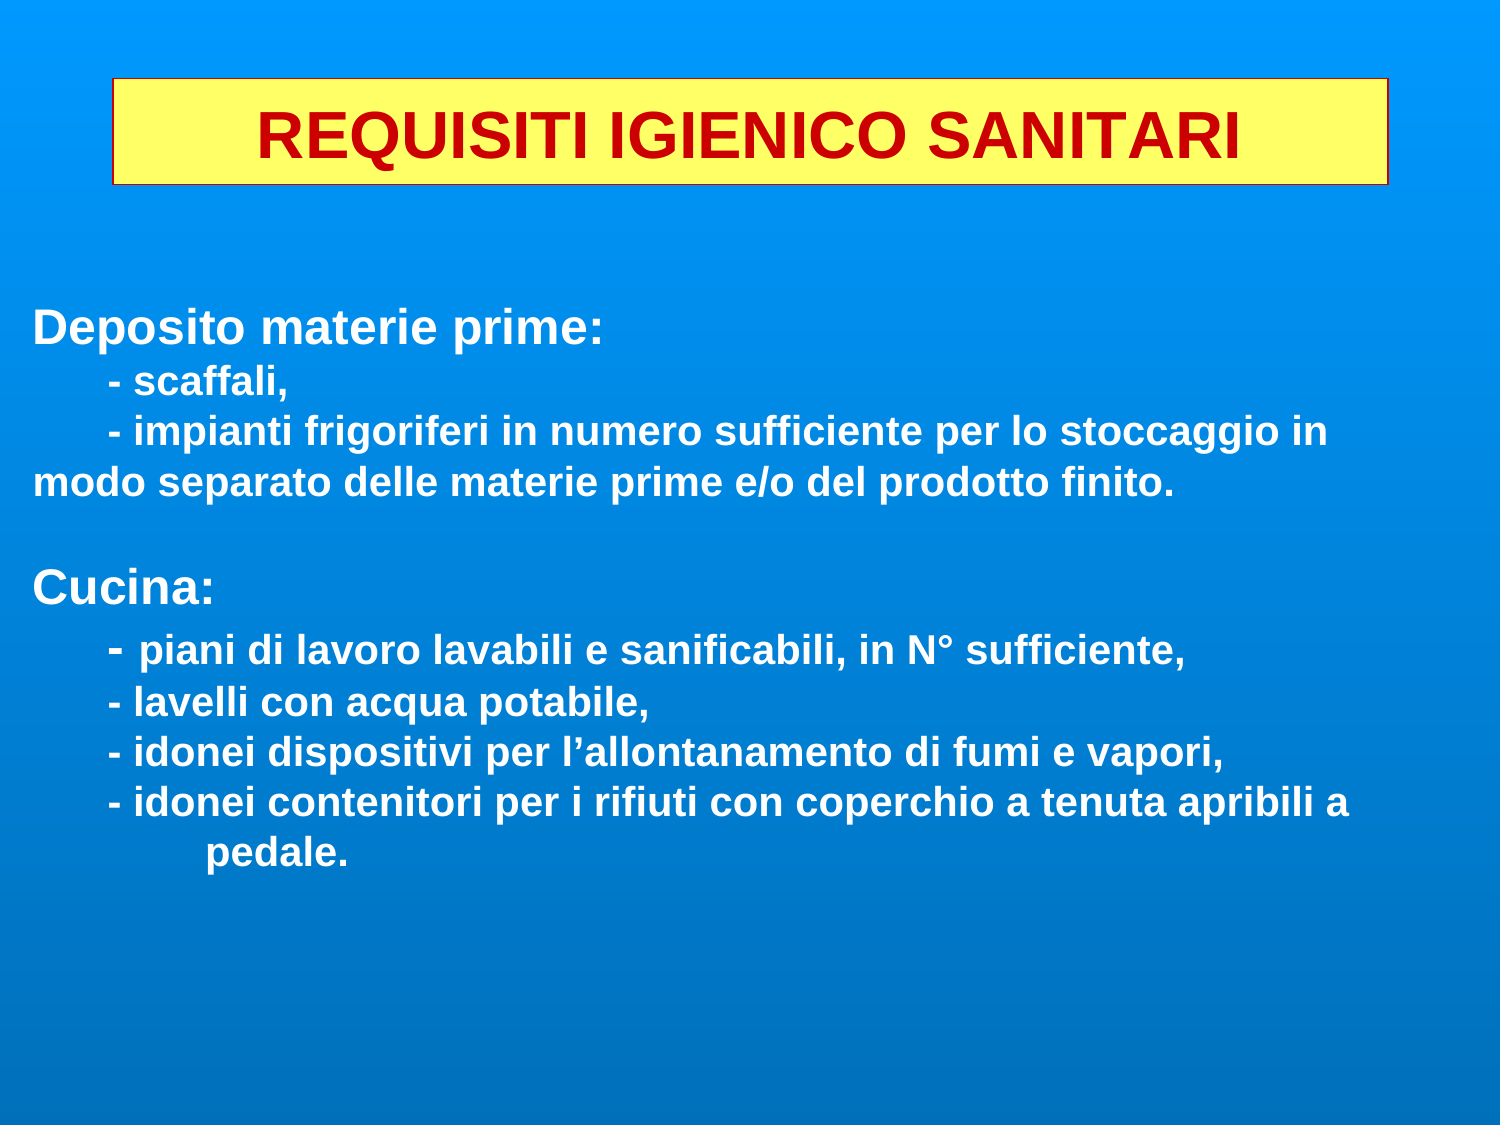

# REQUISITI IGIENICO SANITARI
Deposito materie prime:
	- scaffali,
	- impianti frigoriferi in numero sufficiente per lo stoccaggio in 	 modo separato delle materie prime e/o del prodotto finito.
Cucina:
	- piani di lavoro lavabili e sanificabili, in N° sufficiente,
	- lavelli con acqua potabile,
	- idonei dispositivi per l’allontanamento di fumi e vapori,
	- idonei contenitori per i rifiuti con coperchio a tenuta apribili a
 pedale.